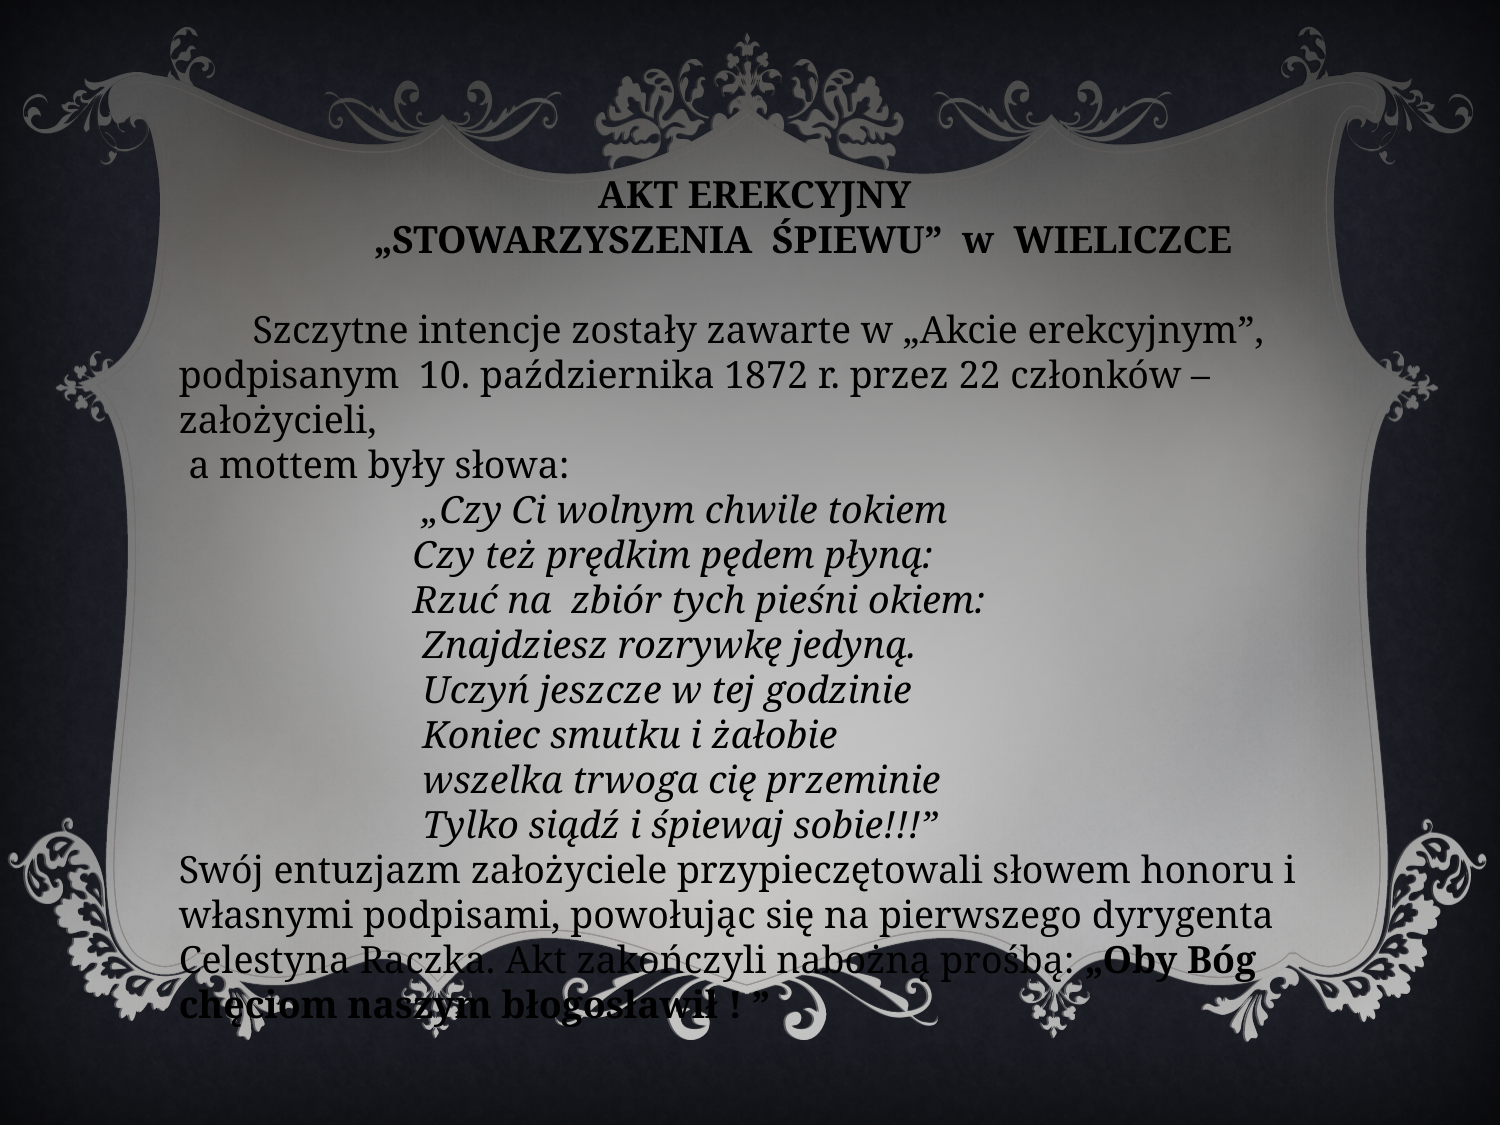

AKT EREKCYJNY
 „STOWARZYSZENIA ŚPIEWU” w WIELICZCE
	Szczytne intencje zostały zawarte w „Akcie erekcyjnym”, podpisanym 10. października 1872 r. przez 22 członków – założycieli,
 a mottem były słowa:
 „Czy Ci wolnym chwile tokiem
 Czy też prędkim pędem płyną:
 Rzuć na zbiór tych pieśni okiem:
 Znajdziesz rozrywkę jedyną.
 Uczyń jeszcze w tej godzinie
 Koniec smutku i żałobie
 wszelka trwoga cię przeminie
 Tylko siądź i śpiewaj sobie!!!”
Swój entuzjazm założyciele przypieczętowali słowem honoru i własnymi podpisami, powołując się na pierwszego dyrygenta Celestyna Raczka. Akt zakończyli nabożną prośbą: „Oby Bóg chęciom naszym błogosławił ! ”